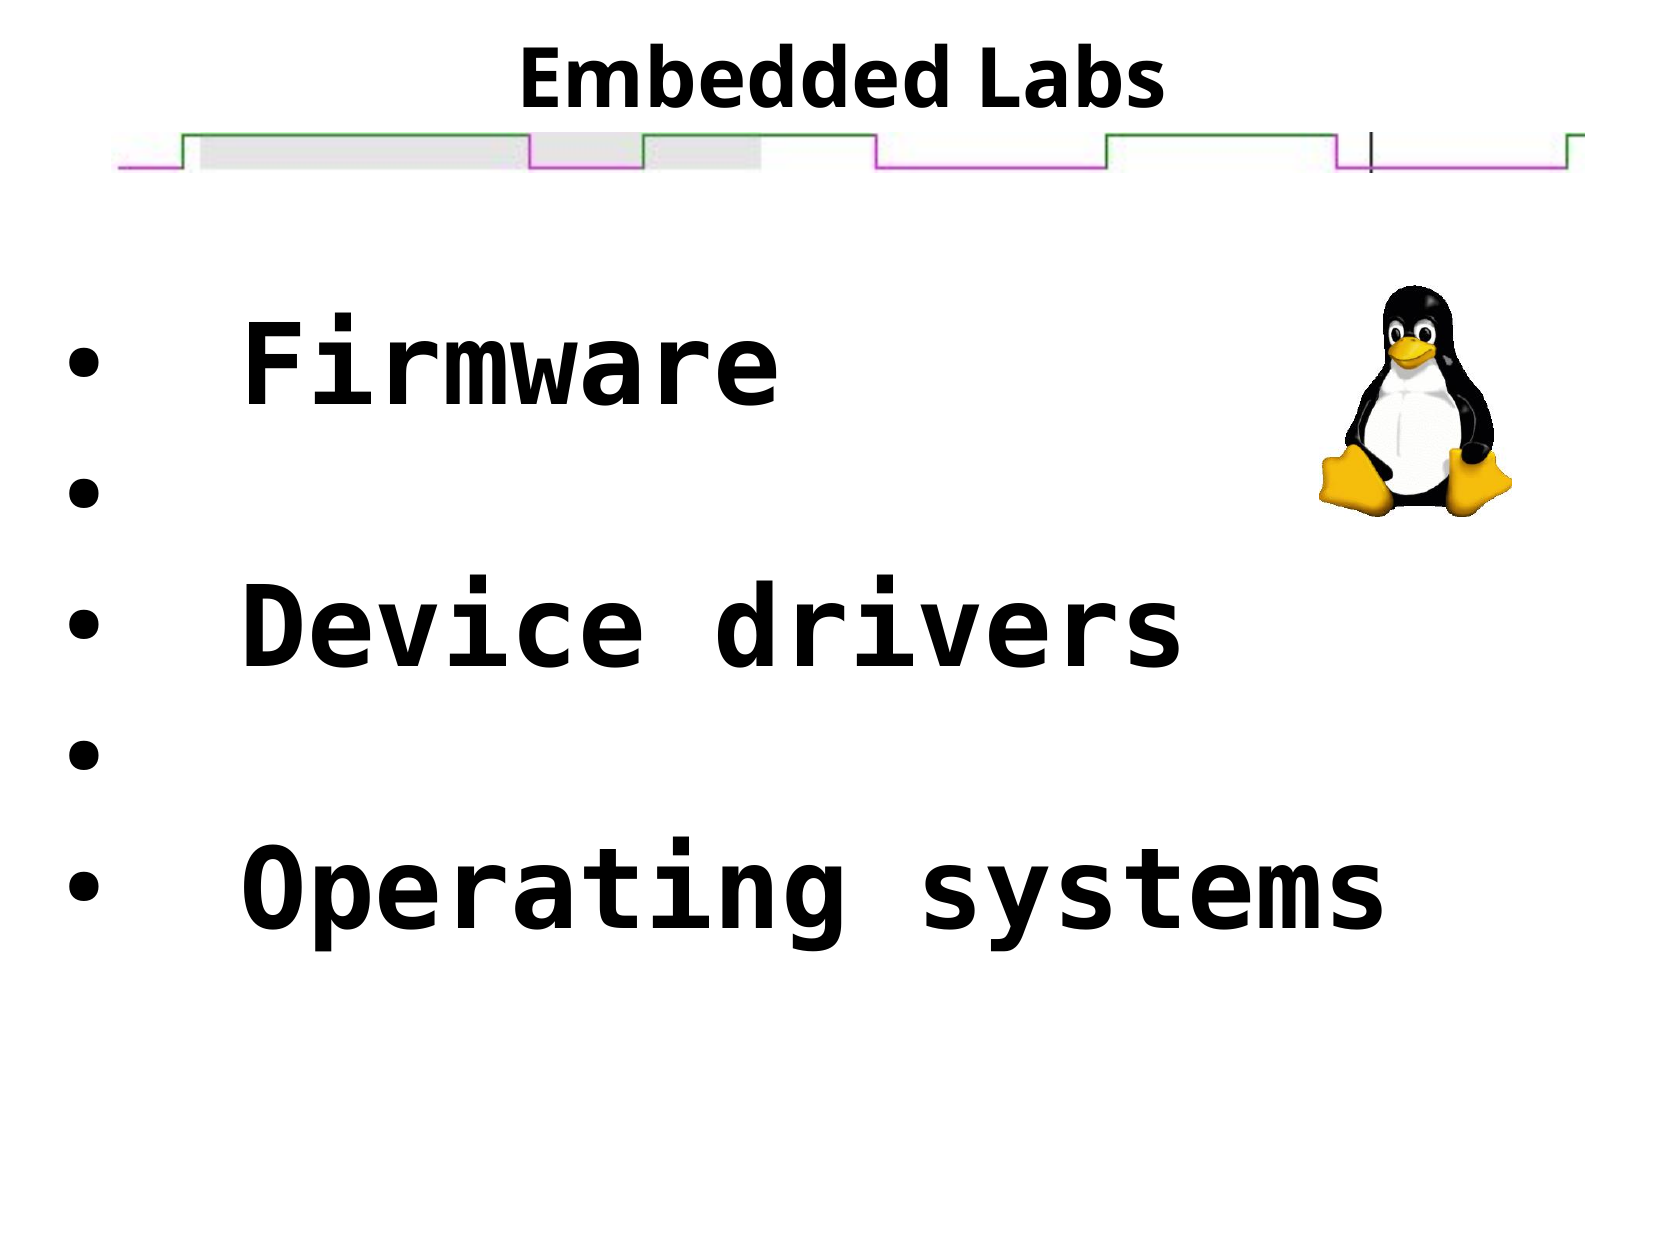

Embedded Labs
 Firmware
 Device drivers
 Operating systems